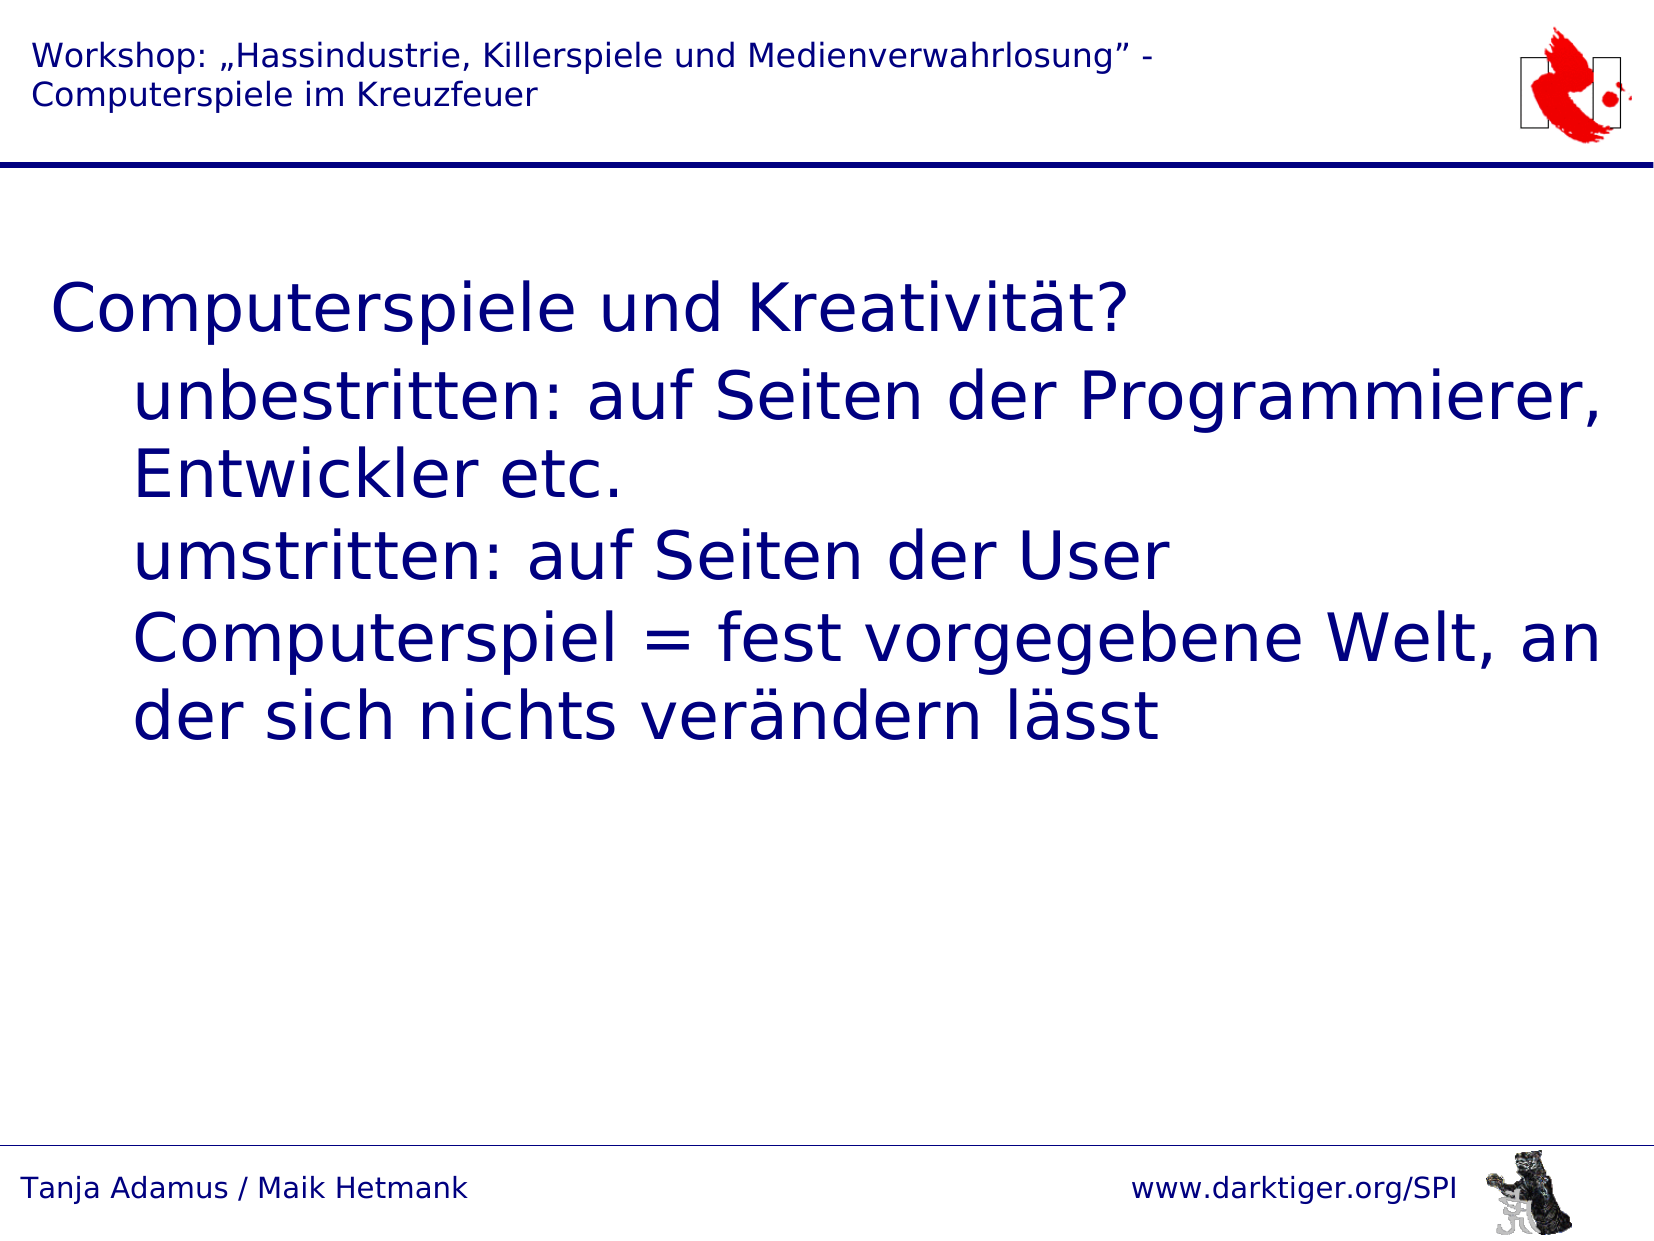

Workshop: „Hassindustrie, Killerspiele und Medienverwahrlosung” - Computerspiele im Kreuzfeuer
Computerspiele und Kreativität?
unbestritten: auf Seiten der Programmierer, Entwickler etc.
umstritten: auf Seiten der User
Computerspiel = fest vorgegebene Welt, an der sich nichts verändern lässt